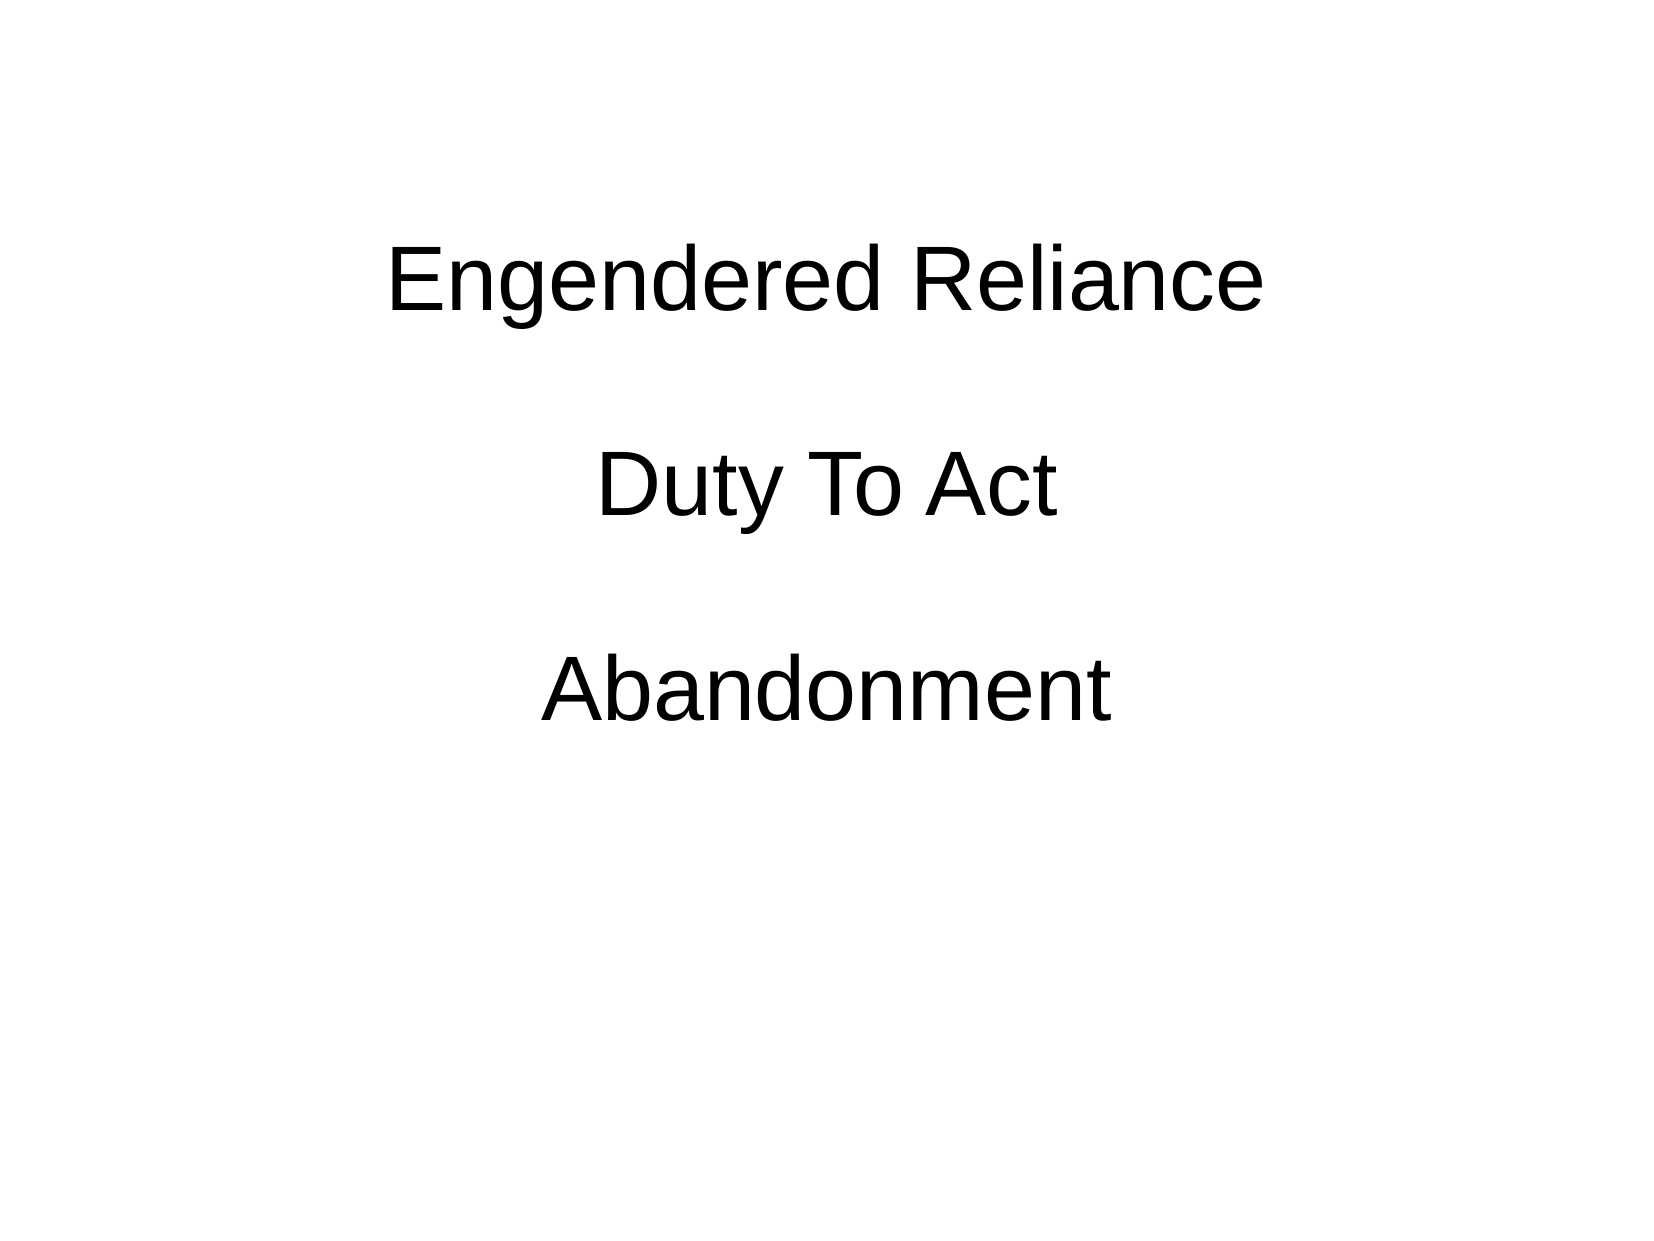

# Engendered Reliance Duty To Act Abandonment